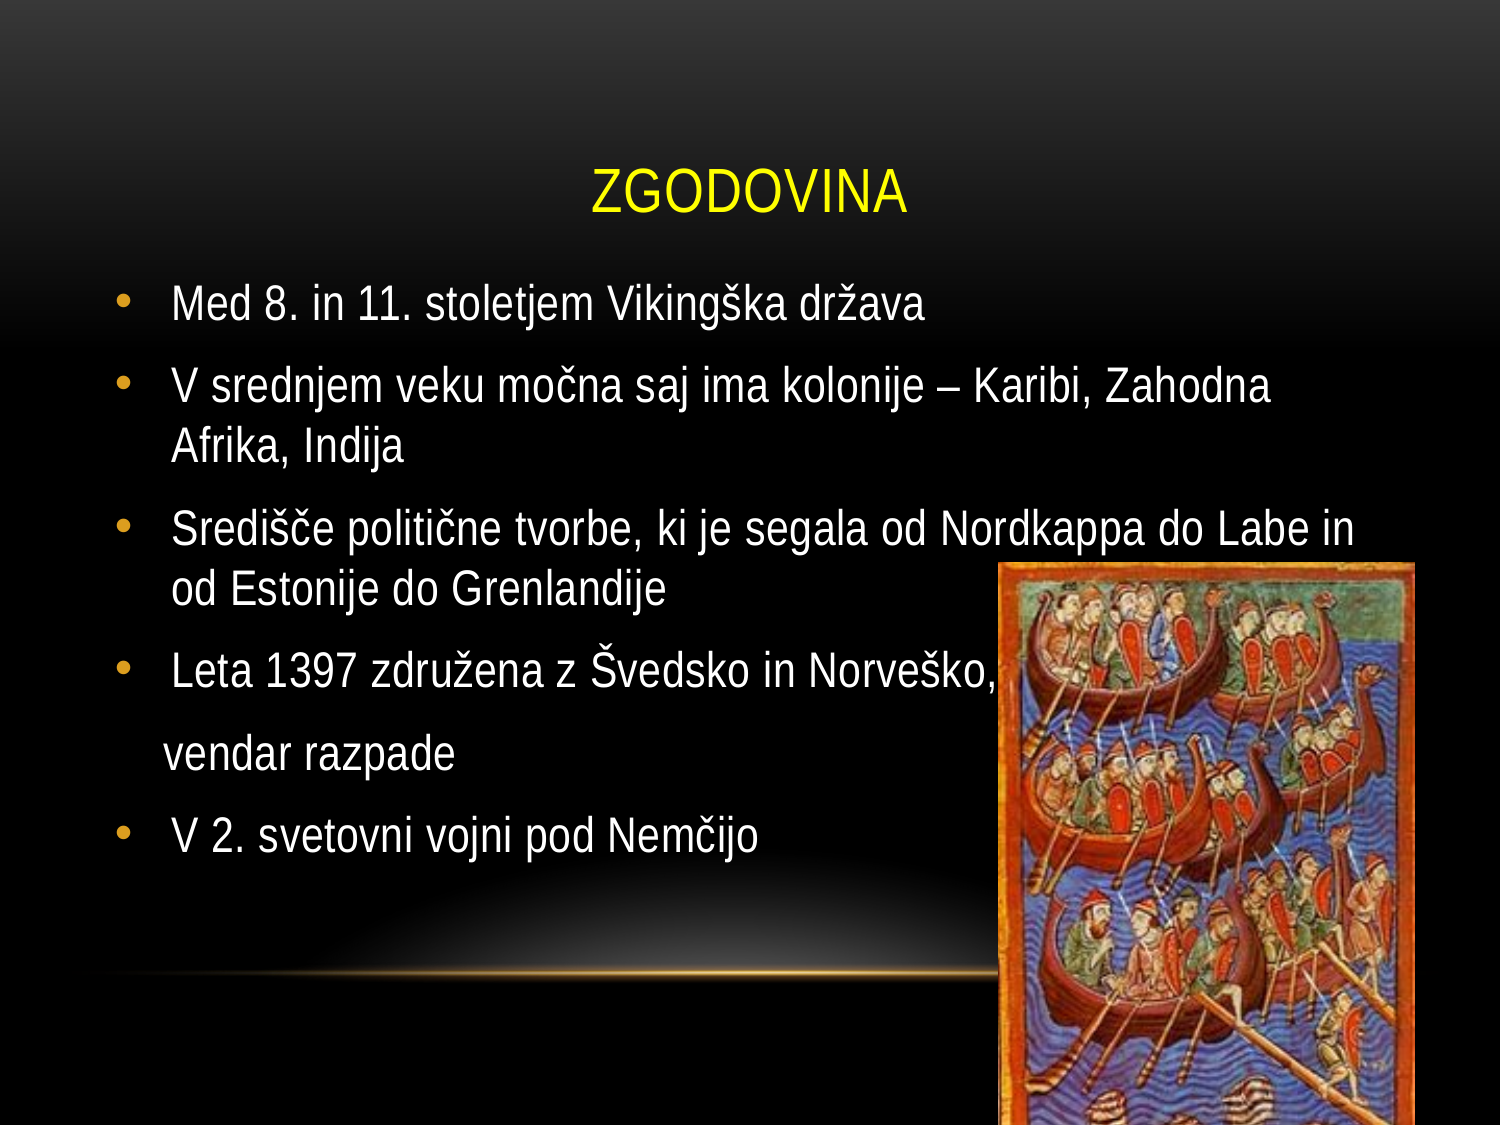

# ZGODOVINA
Med 8. in 11. stoletjem Vikingška država
V srednjem veku močna saj ima kolonije – Karibi, Zahodna Afrika, Indija
Središče politične tvorbe, ki je segala od Nordkappa do Labe in od Estonije do Grenlandije
Leta 1397 združena z Švedsko in Norveško,
 vendar razpade
V 2. svetovni vojni pod Nemčijo